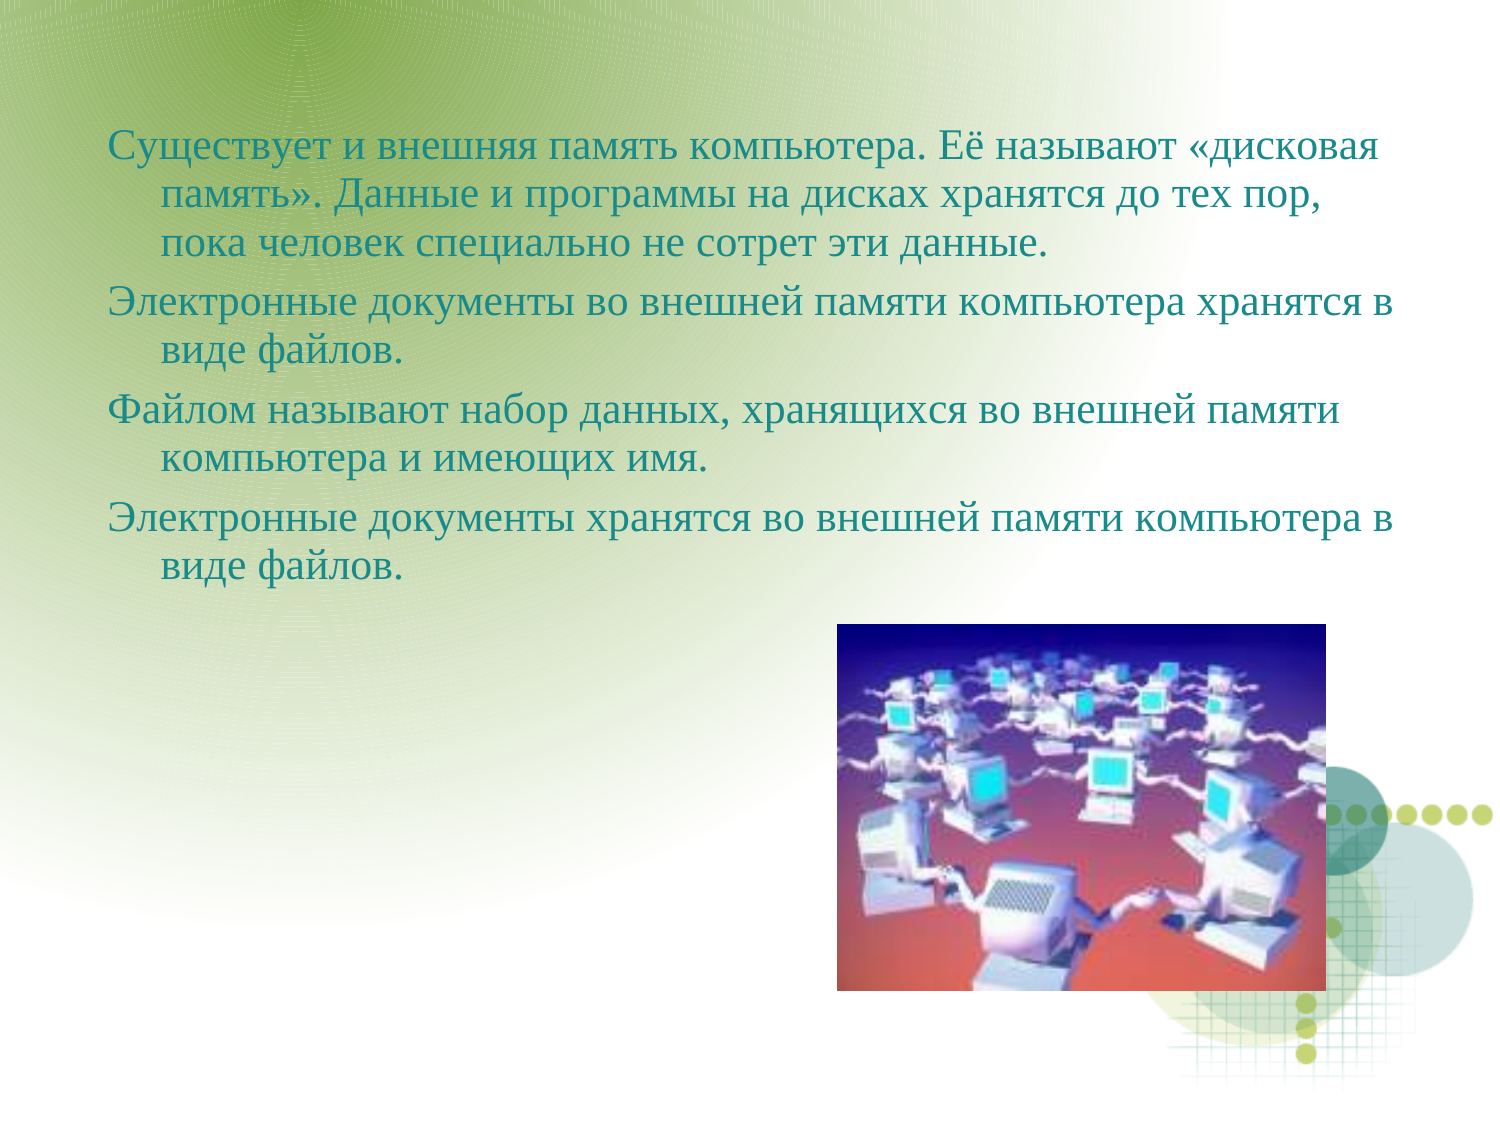

# Существует и внешняя память компьютера. Её называют «дисковая память». Данные и программы на дисках хранятся до тех пор, пока человек специально не сотрет эти данные.
Электронные документы во внешней памяти компьютера хранятся в виде файлов.
Файлом называют набор данных, хранящихся во внешней памяти компьютера и имеющих имя.
Электронные документы хранятся во внешней памяти компьютера в виде файлов.